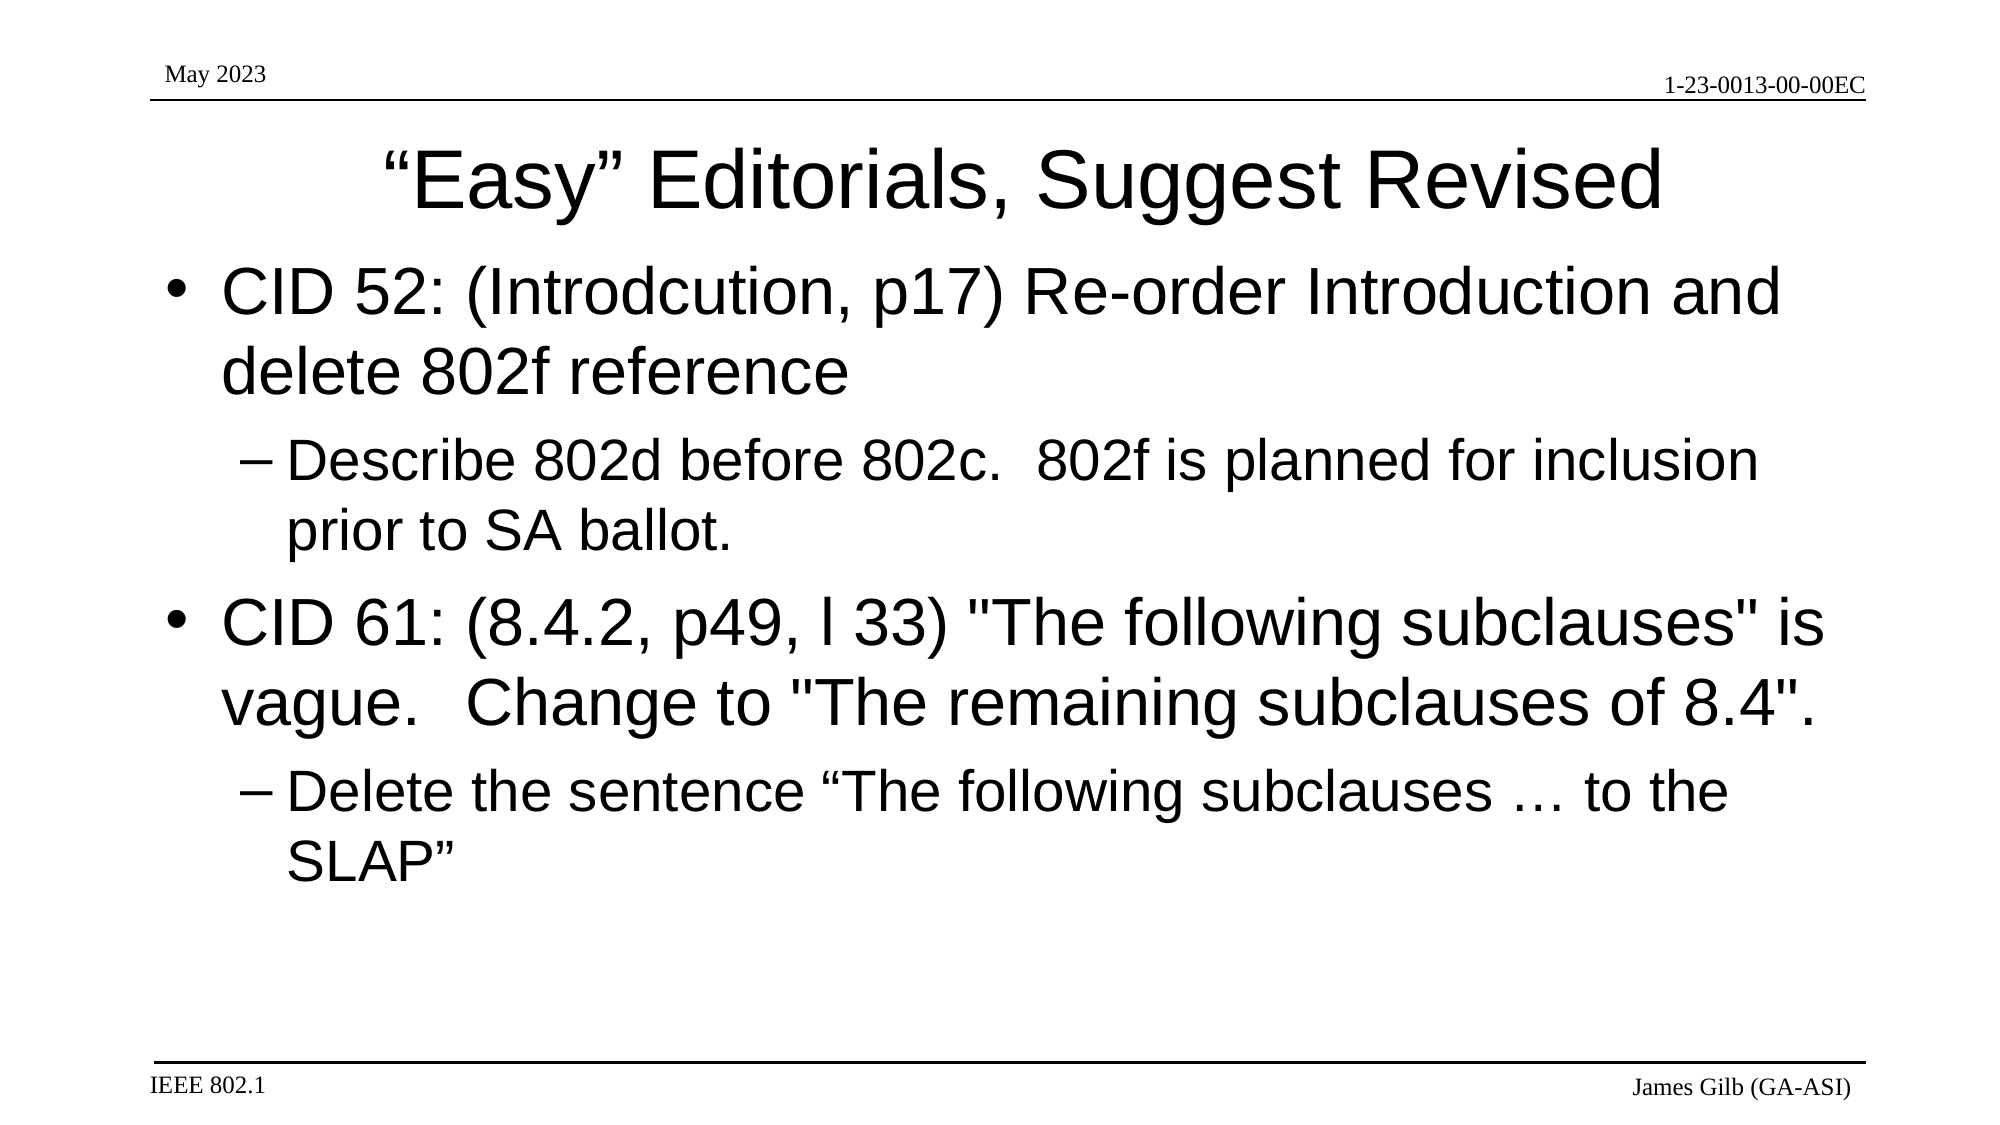

# “Easy” Editorials, Suggest Revised
CID 52: (Introdcution, p17) Re-order Introduction and delete 802f reference
Describe 802d before 802c. 802f is planned for inclusion prior to SA ballot.
CID 61: (8.4.2, p49, l 33) "The following subclauses" is vague.	Change to "The remaining subclauses of 8.4".
Delete the sentence “The following subclauses … to the SLAP”